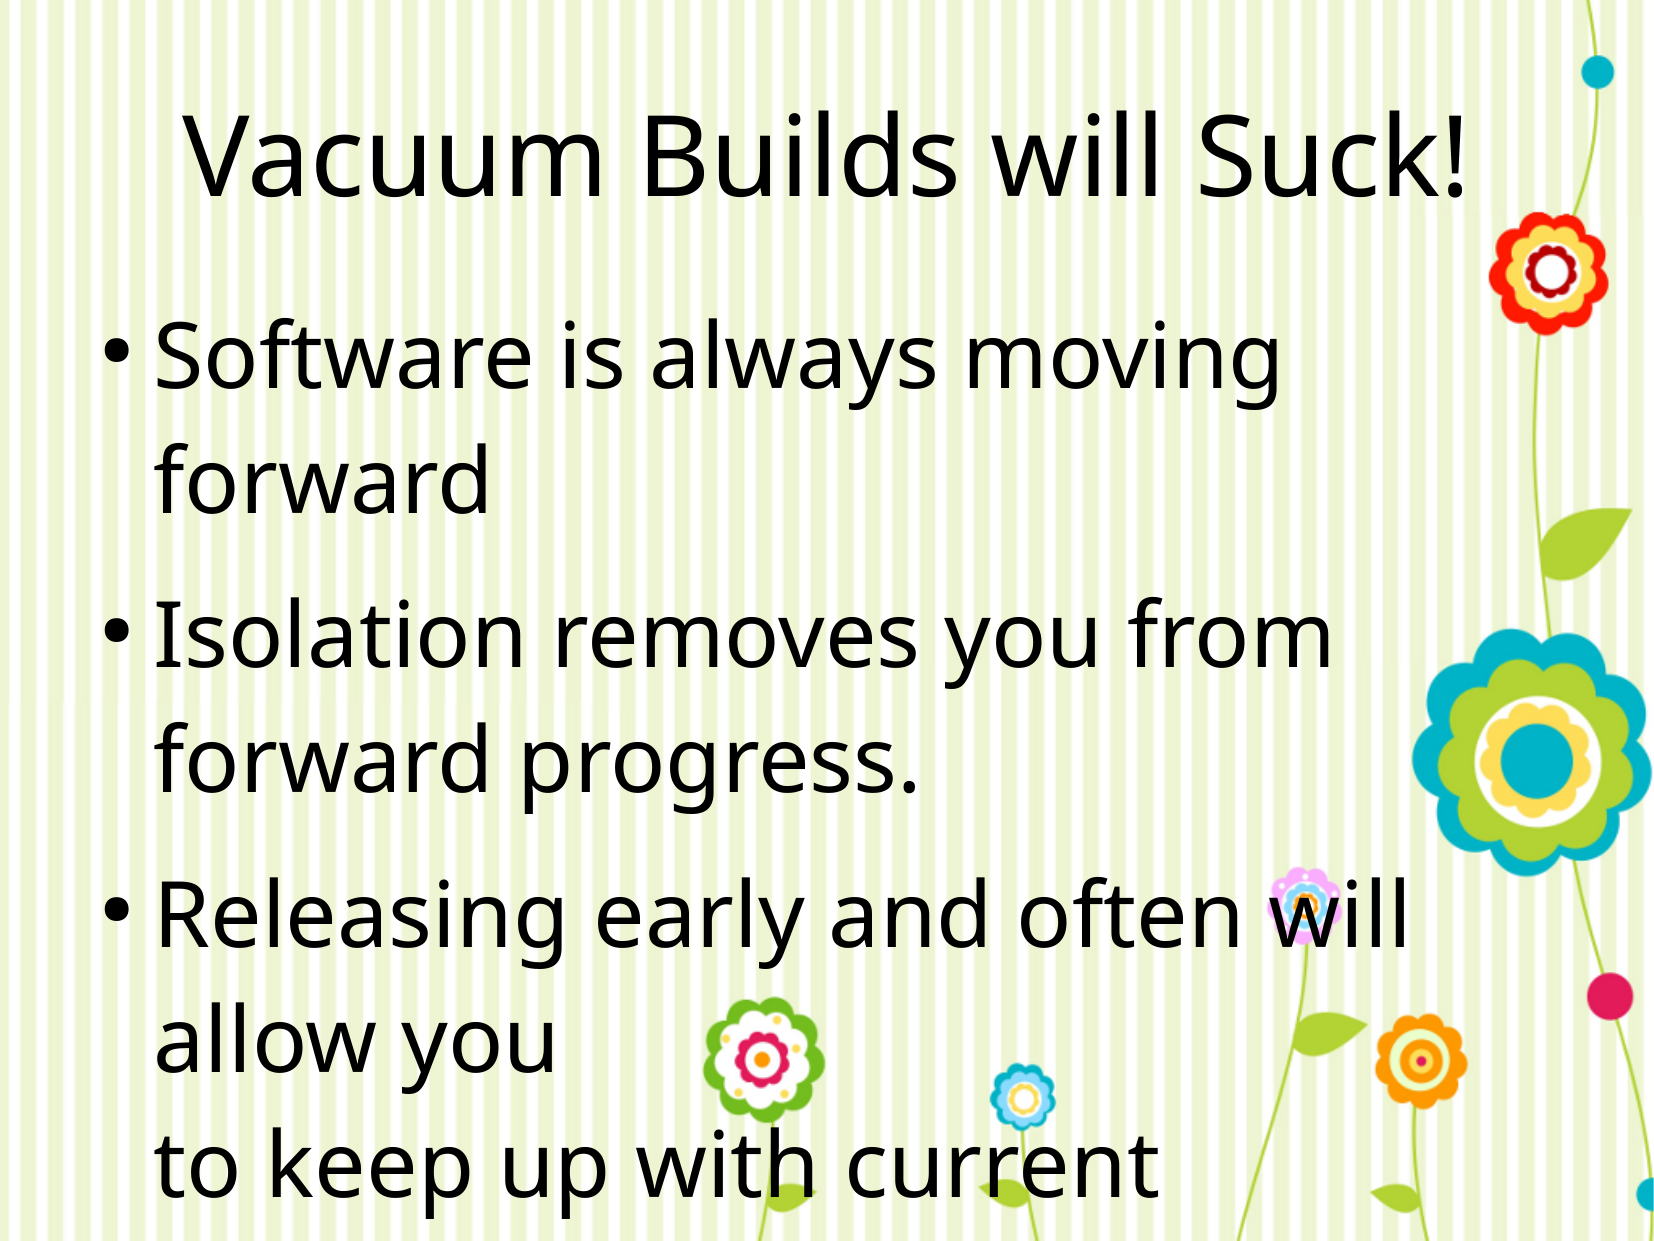

# Vacuum Builds will Suck!
Software is always moving forward
Isolation removes you from forward progress.
Releasing early and often will allow you
to keep up with current technologies.